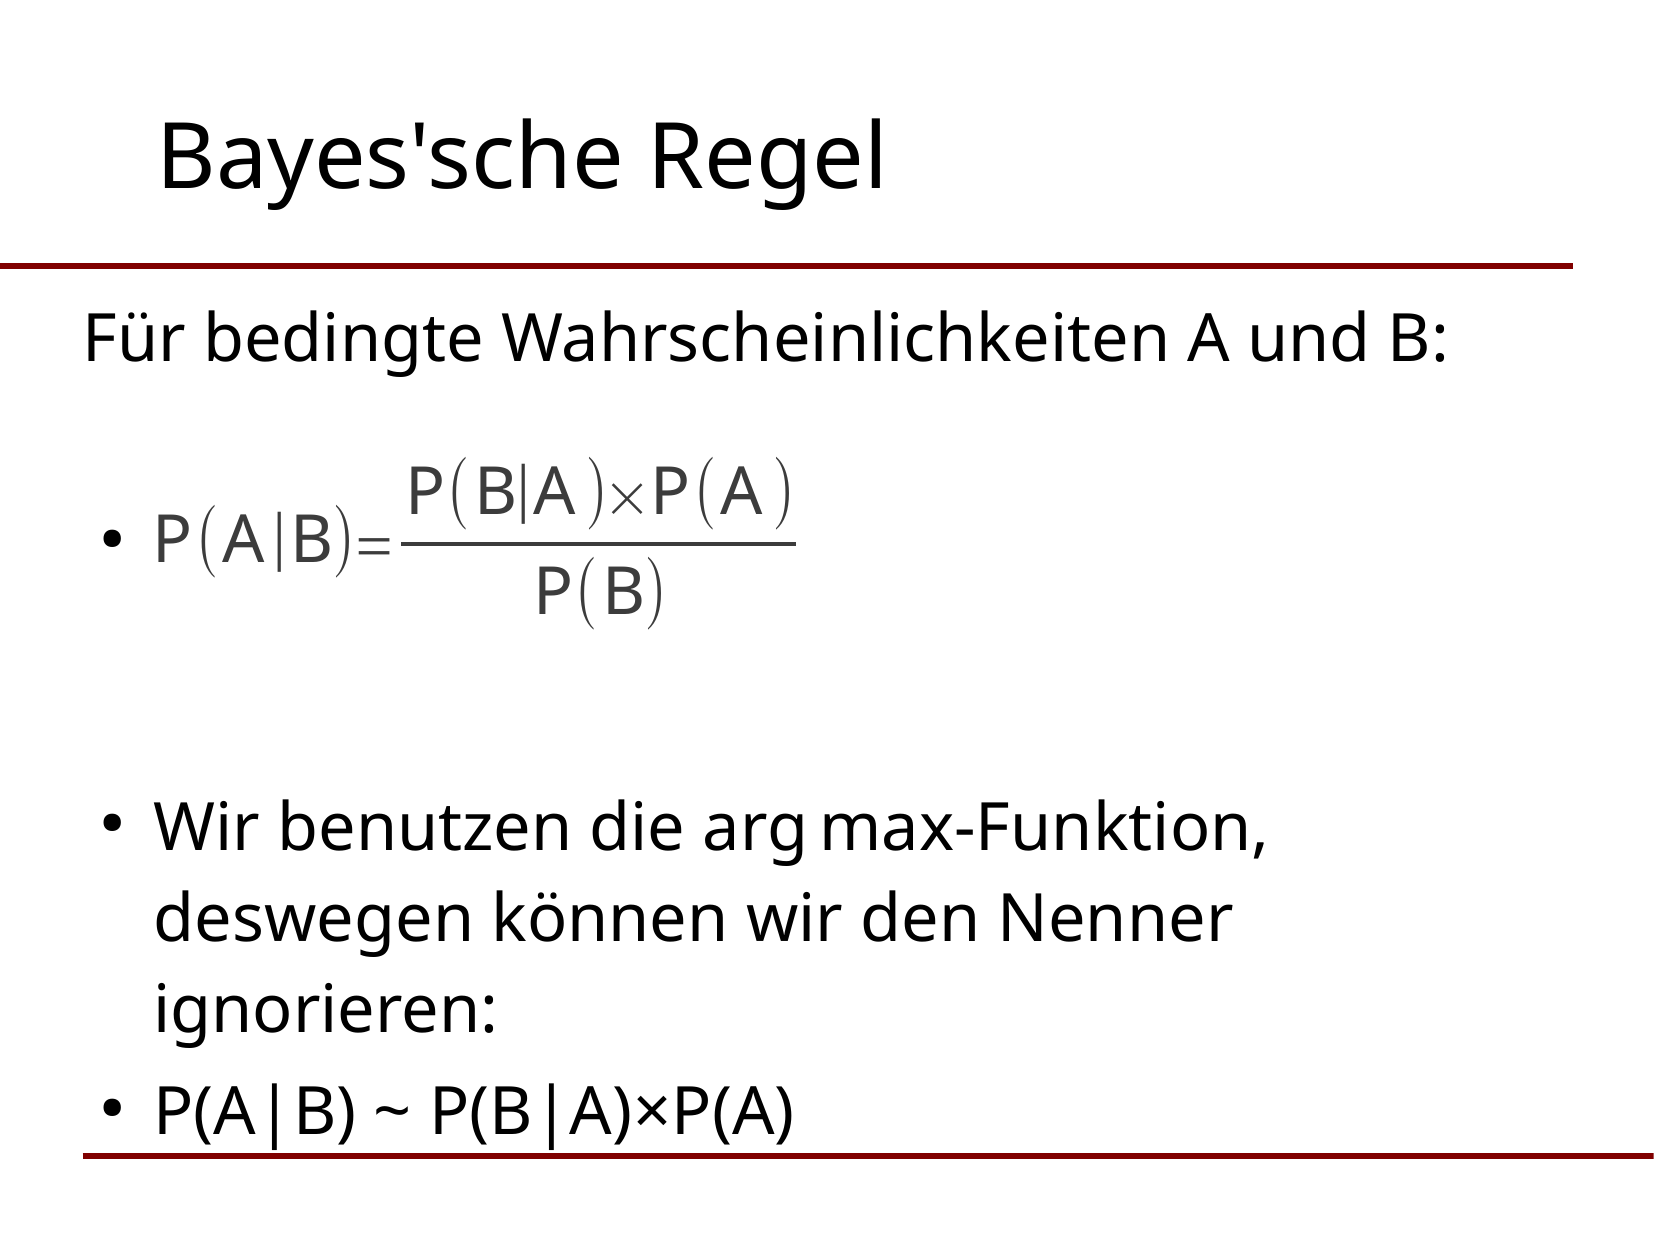

# Bayes'sche Regel
Für bedingte Wahrscheinlichkeiten A und B:
Wir benutzen die arg max-Funktion,
deswegen können wir den Nenner ignorieren:
P(A|B) ~ P(B|A)×P(A)